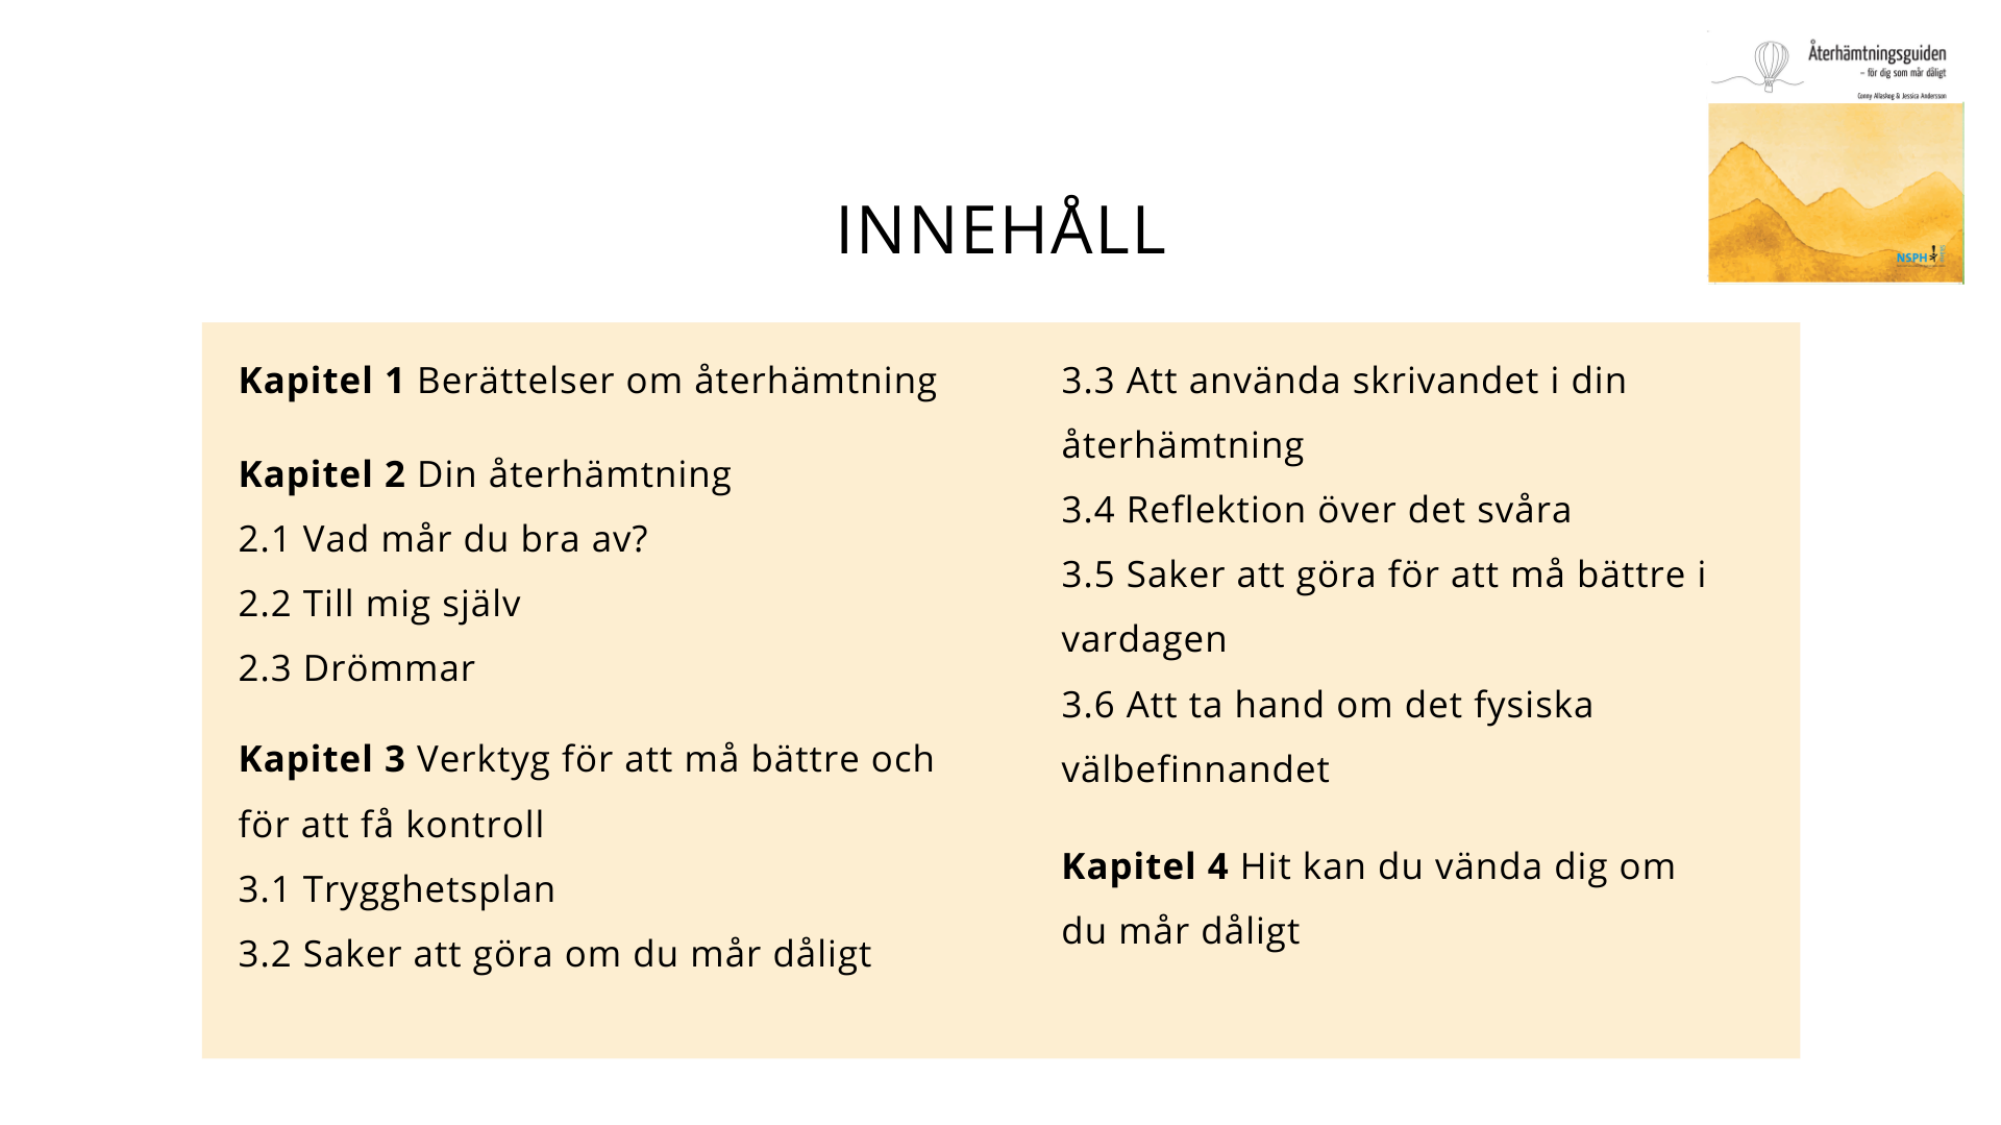

# Innehåll i Återhämtningsguiden – för dig som mår dåligt?
Återhämtningsguiden – för dig som mår dåligt är uppdelad i fyra kapitel:
Kapitel 1 Berättelser om återhämtning
Kapitel 2 Din återhämtning
Kapitel 3 Verktyg för att må bättre och för att få kontroll
Kapitel 4 Hit kan du vända dig om du mår dåligt
Vi kommer nu gå igenom Återhämtningsguiden – för dig som mår dåligt kapitel för kapitel.